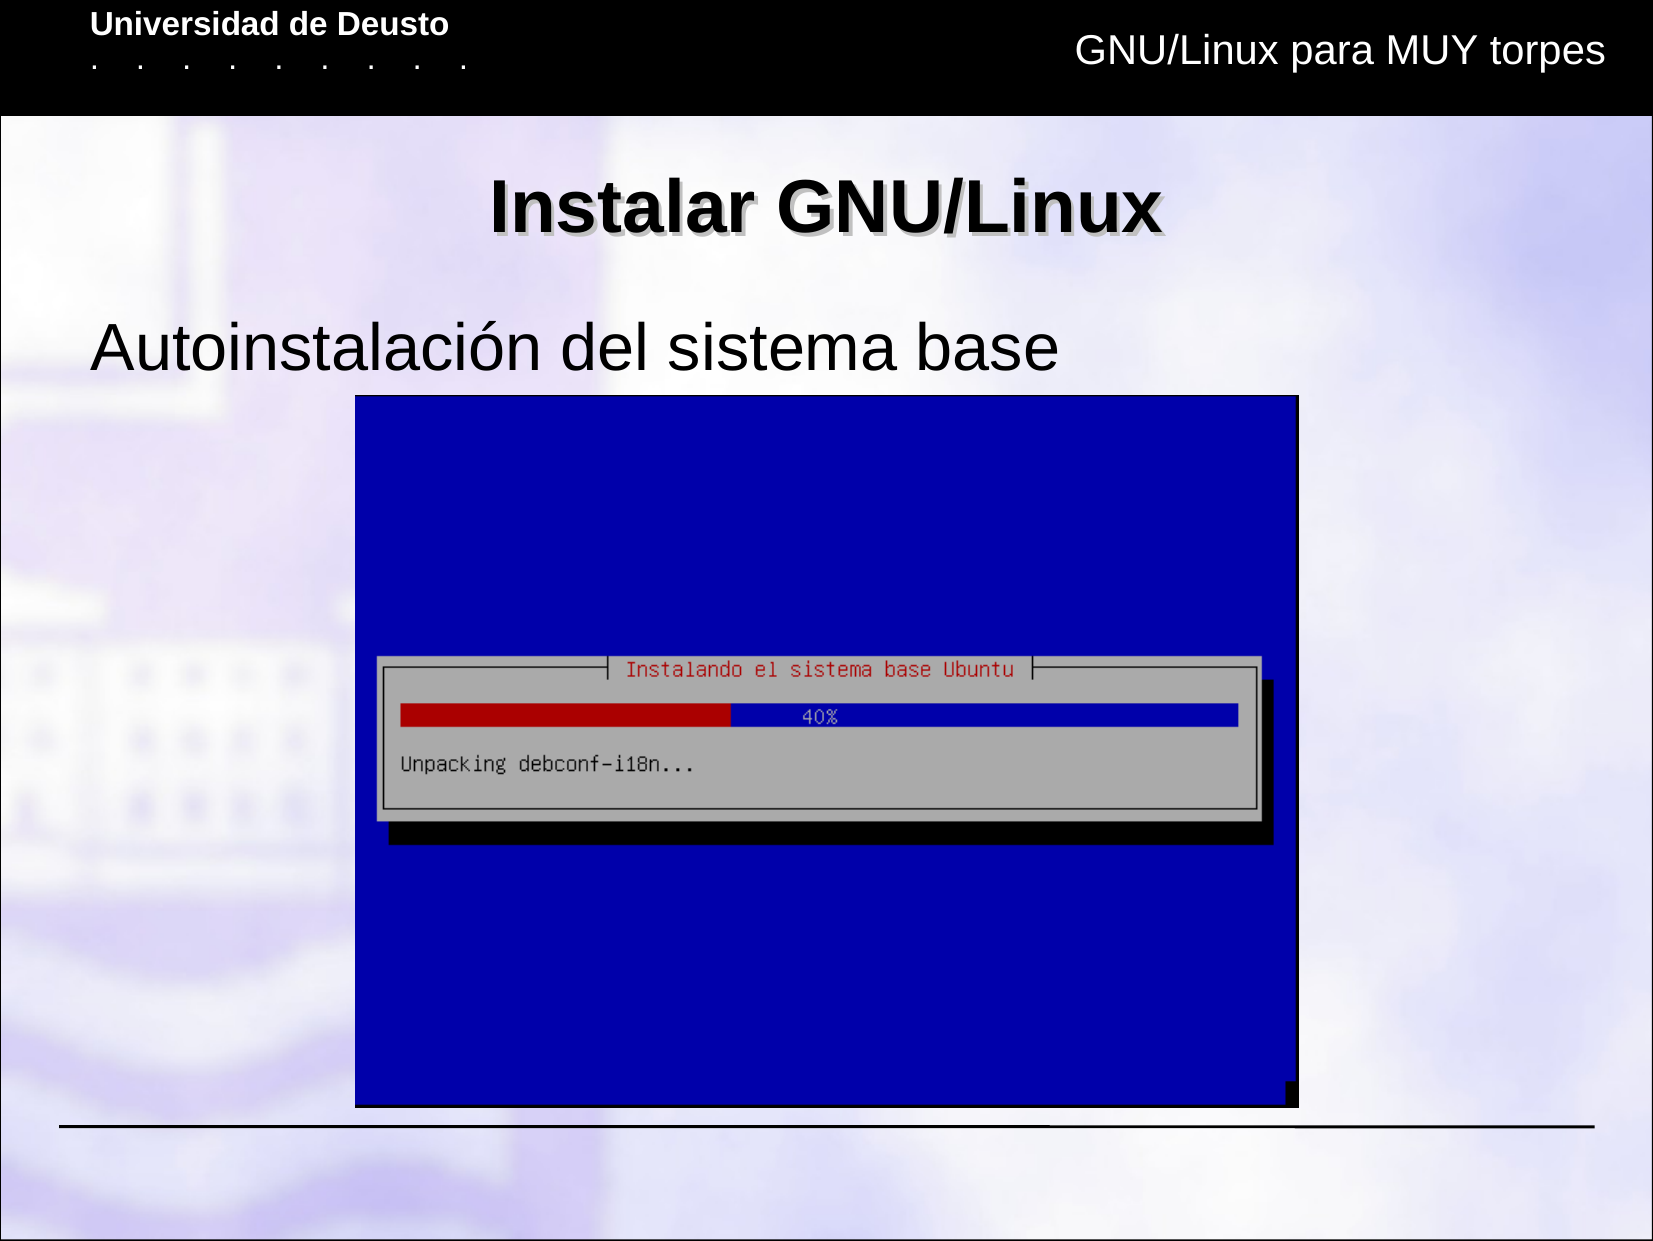

# Instalar GNU/Linux
Autoinstalación del sistema base